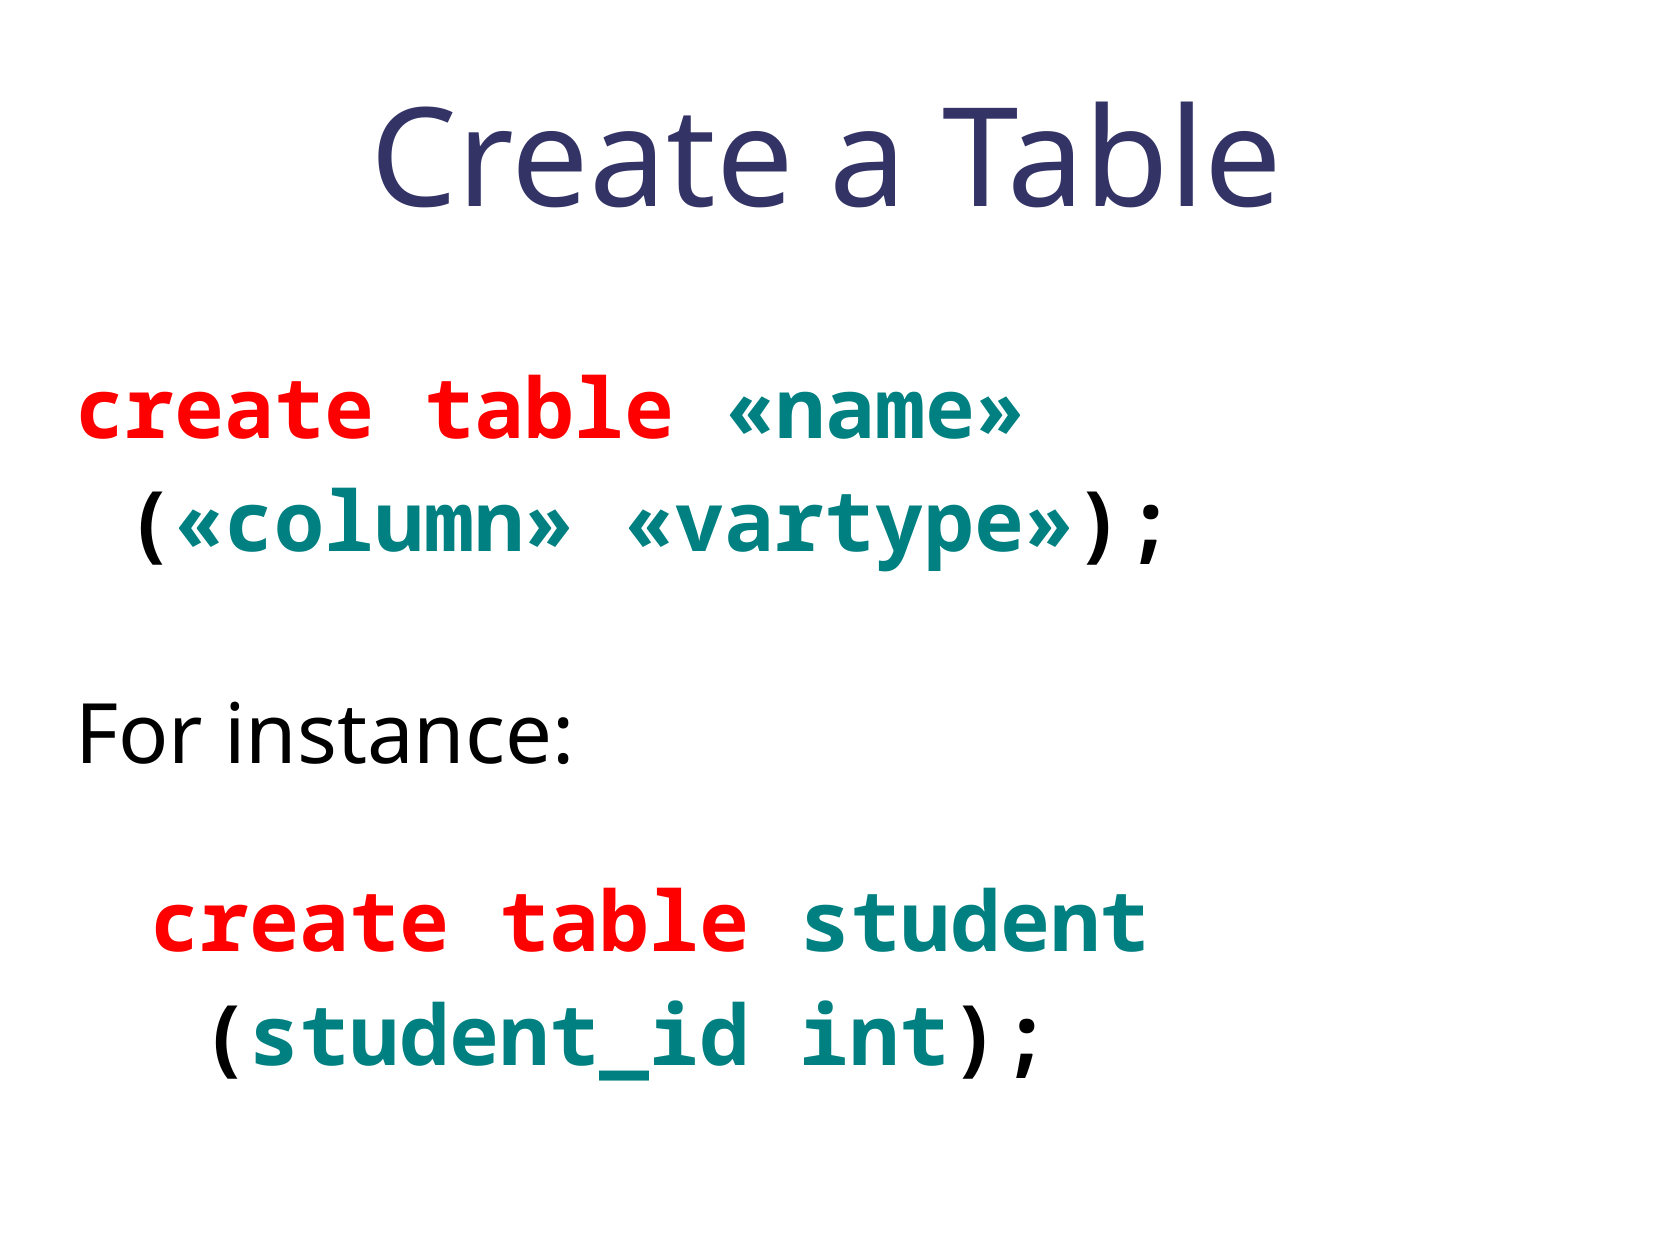

# Create a Table
create table «name»
 («column» «vartype»);
For instance:
create table student
 (student_id int);